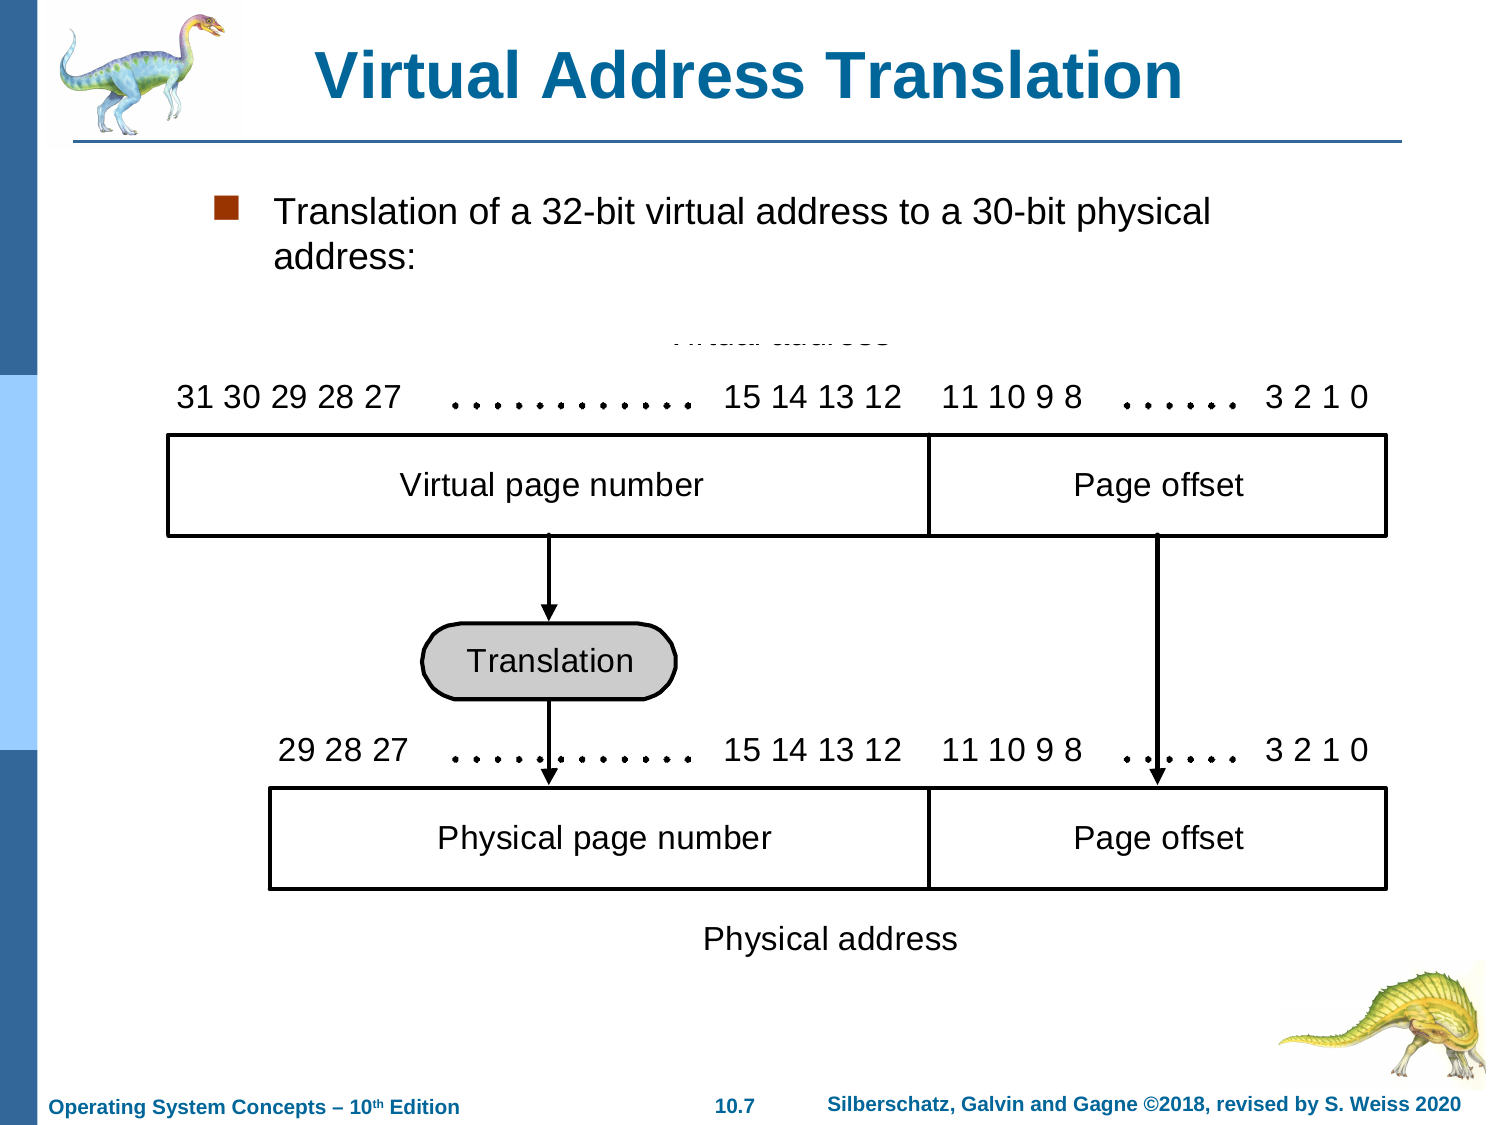

# Virtual Address Translation
Translation of a 32-bit virtual address to a 30-bit physical address: